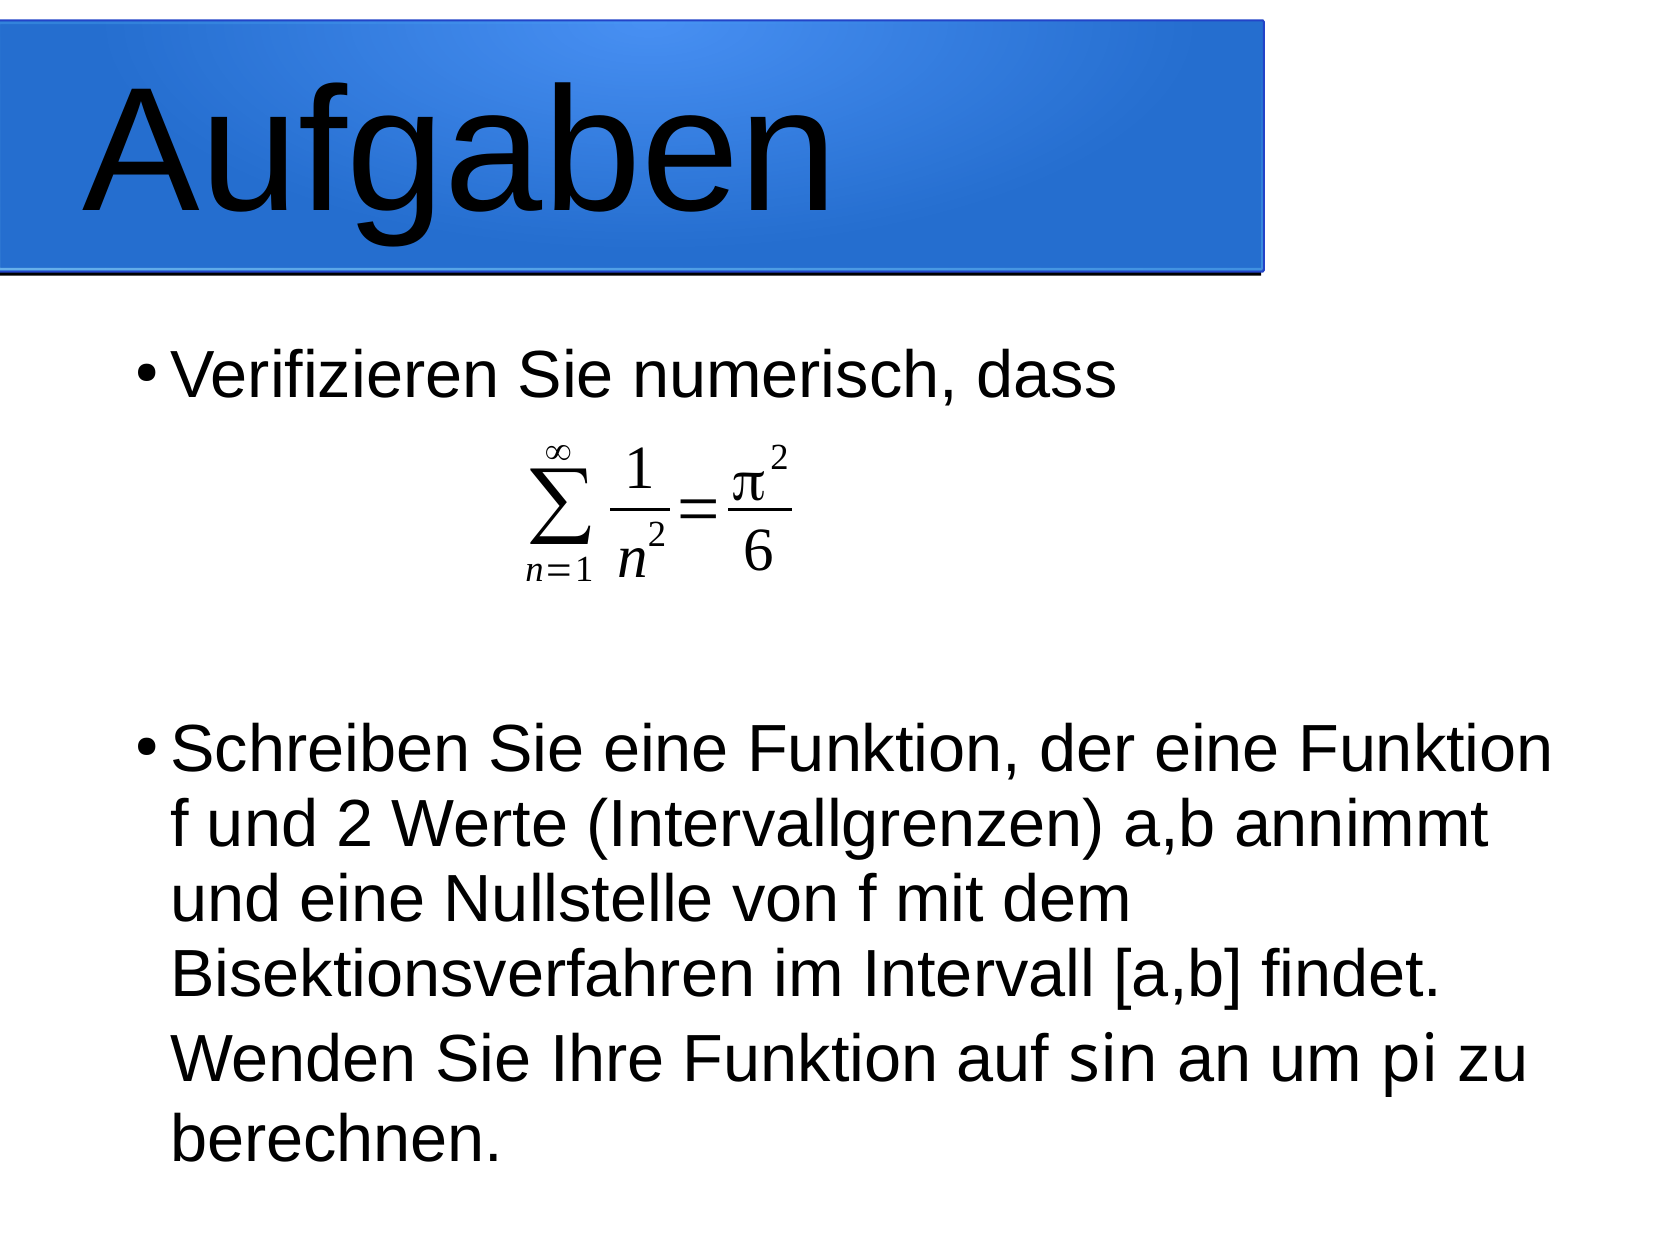

# Aufgaben
Verifizieren Sie numerisch, dass
Schreiben Sie eine Funktion, der eine Funktion f und 2 Werte (Intervallgrenzen) a,b annimmt und eine Nullstelle von f mit dem Bisektionsverfahren im Intervall [a,b] findet. Wenden Sie Ihre Funktion auf sin an um pi zu berechnen.